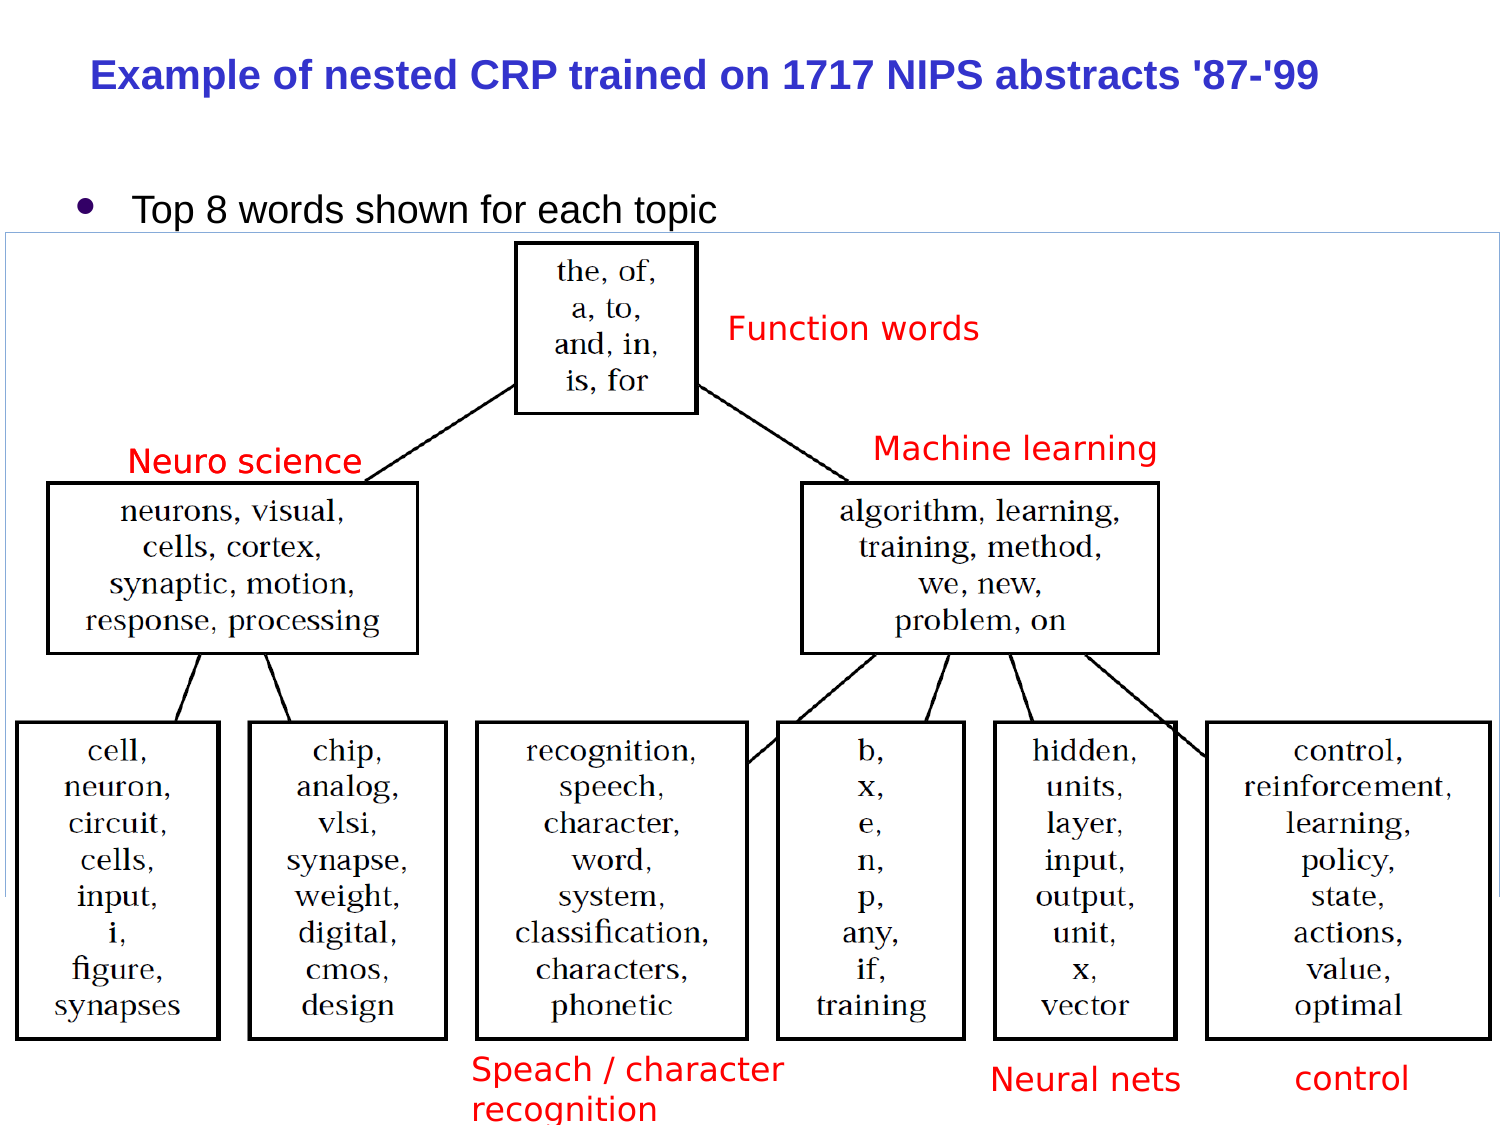

# Example of nested CRP trained on 1717 NIPS abstracts '87-'99
Top 8 words shown for each topic
Function words
Machine learning
Neuro science
Neuro science
Speach / character
recognition
control
Neural nets